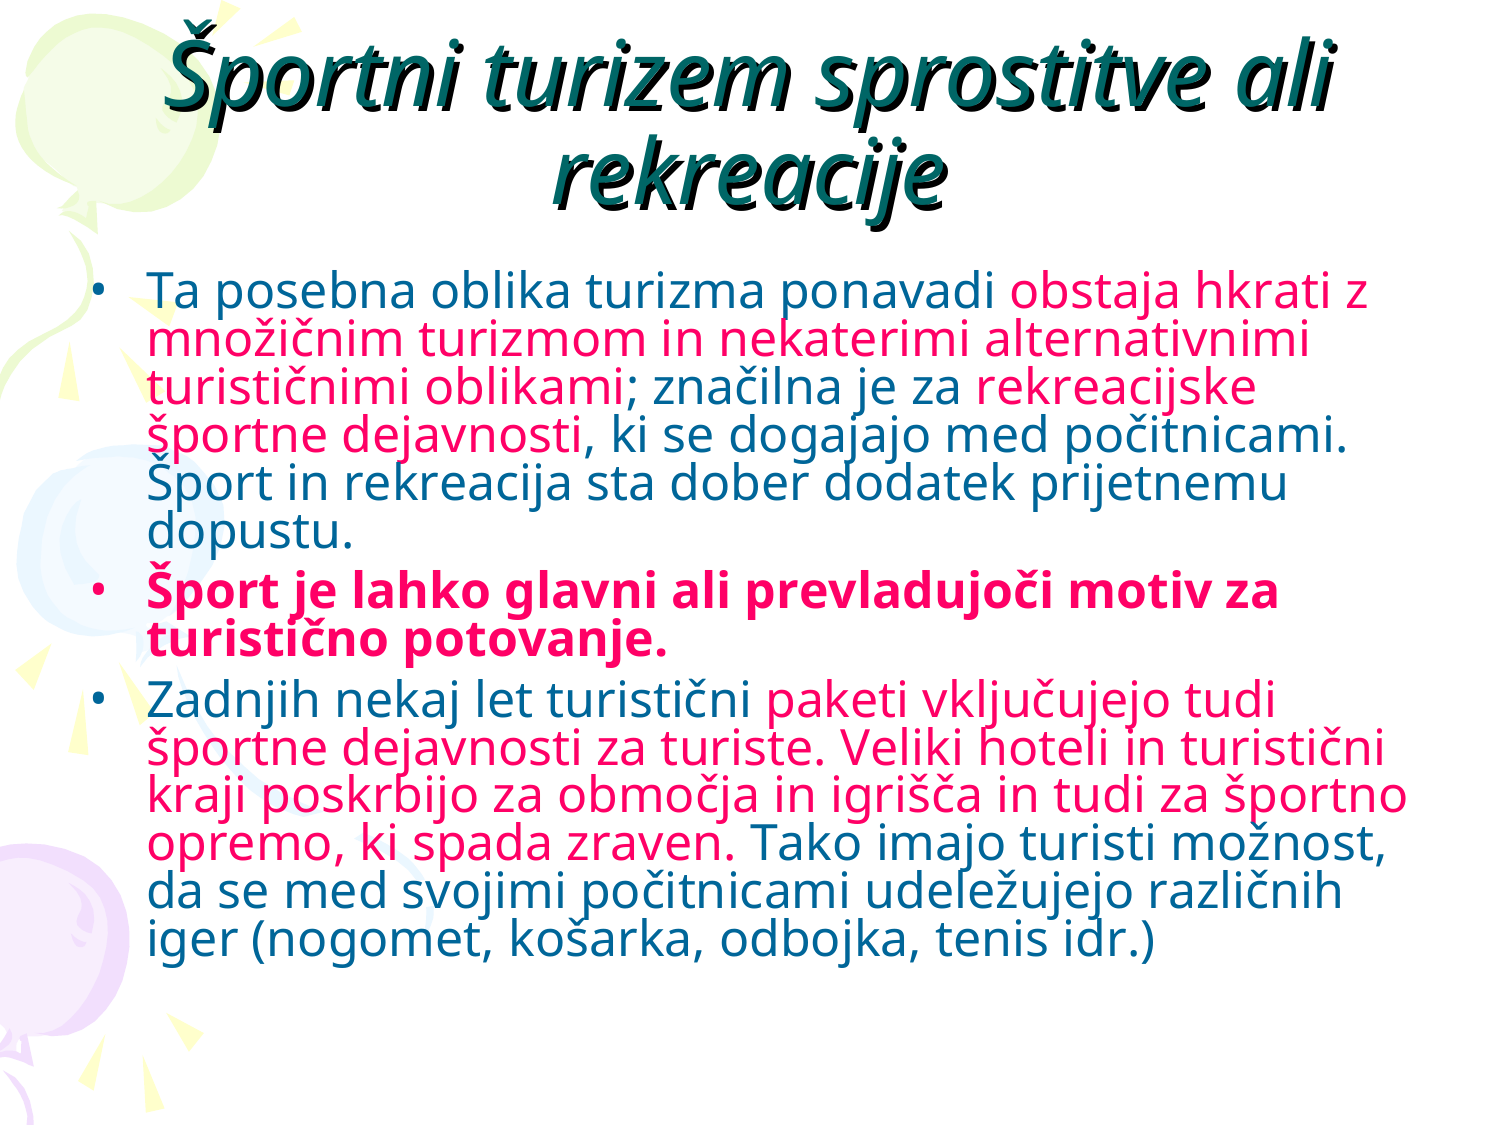

# Športni turizem sprostitve ali rekreacije
Ta posebna oblika turizma ponavadi obstaja hkrati z množičnim turizmom in nekaterimi alternativnimi turističnimi oblikami; značilna je za rekreacijske športne dejavnosti, ki se dogajajo med počitnicami. Šport in rekreacija sta dober dodatek prijetnemu dopustu.
Šport je lahko glavni ali prevladujoči motiv za turistično potovanje.
Zadnjih nekaj let turistični paketi vključujejo tudi športne dejavnosti za turiste. Veliki hoteli in turistični kraji poskrbijo za območja in igrišča in tudi za športno opremo, ki spada zraven. Tako imajo turisti možnost, da se med svojimi počitnicami udeležujejo različnih iger (nogomet, košarka, odbojka, tenis idr.)